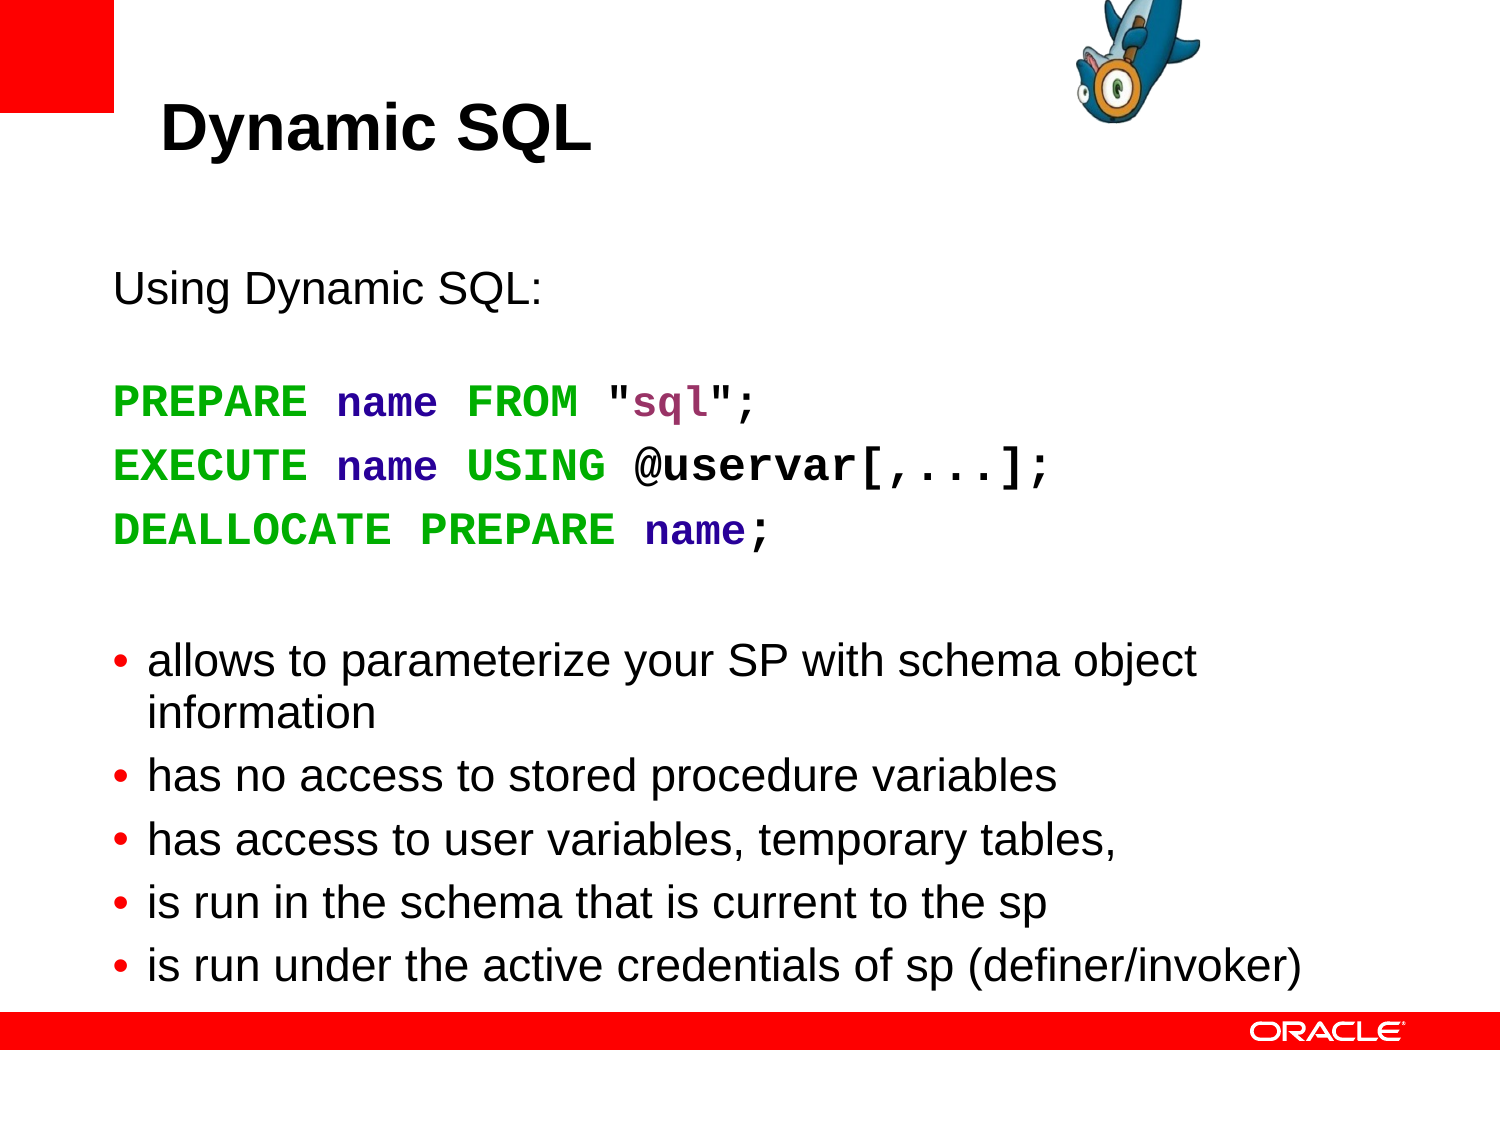

# Dynamic SQL
Using Dynamic SQL:
PREPARE name FROM "sql";
EXECUTE name USING @uservar[,...];
DEALLOCATE PREPARE name;
allows to parameterize your SP with schema object information
has no access to stored procedure variables
has access to user variables, temporary tables,
is run in the schema that is current to the sp
is run under the active credentials of sp (definer/invoker)